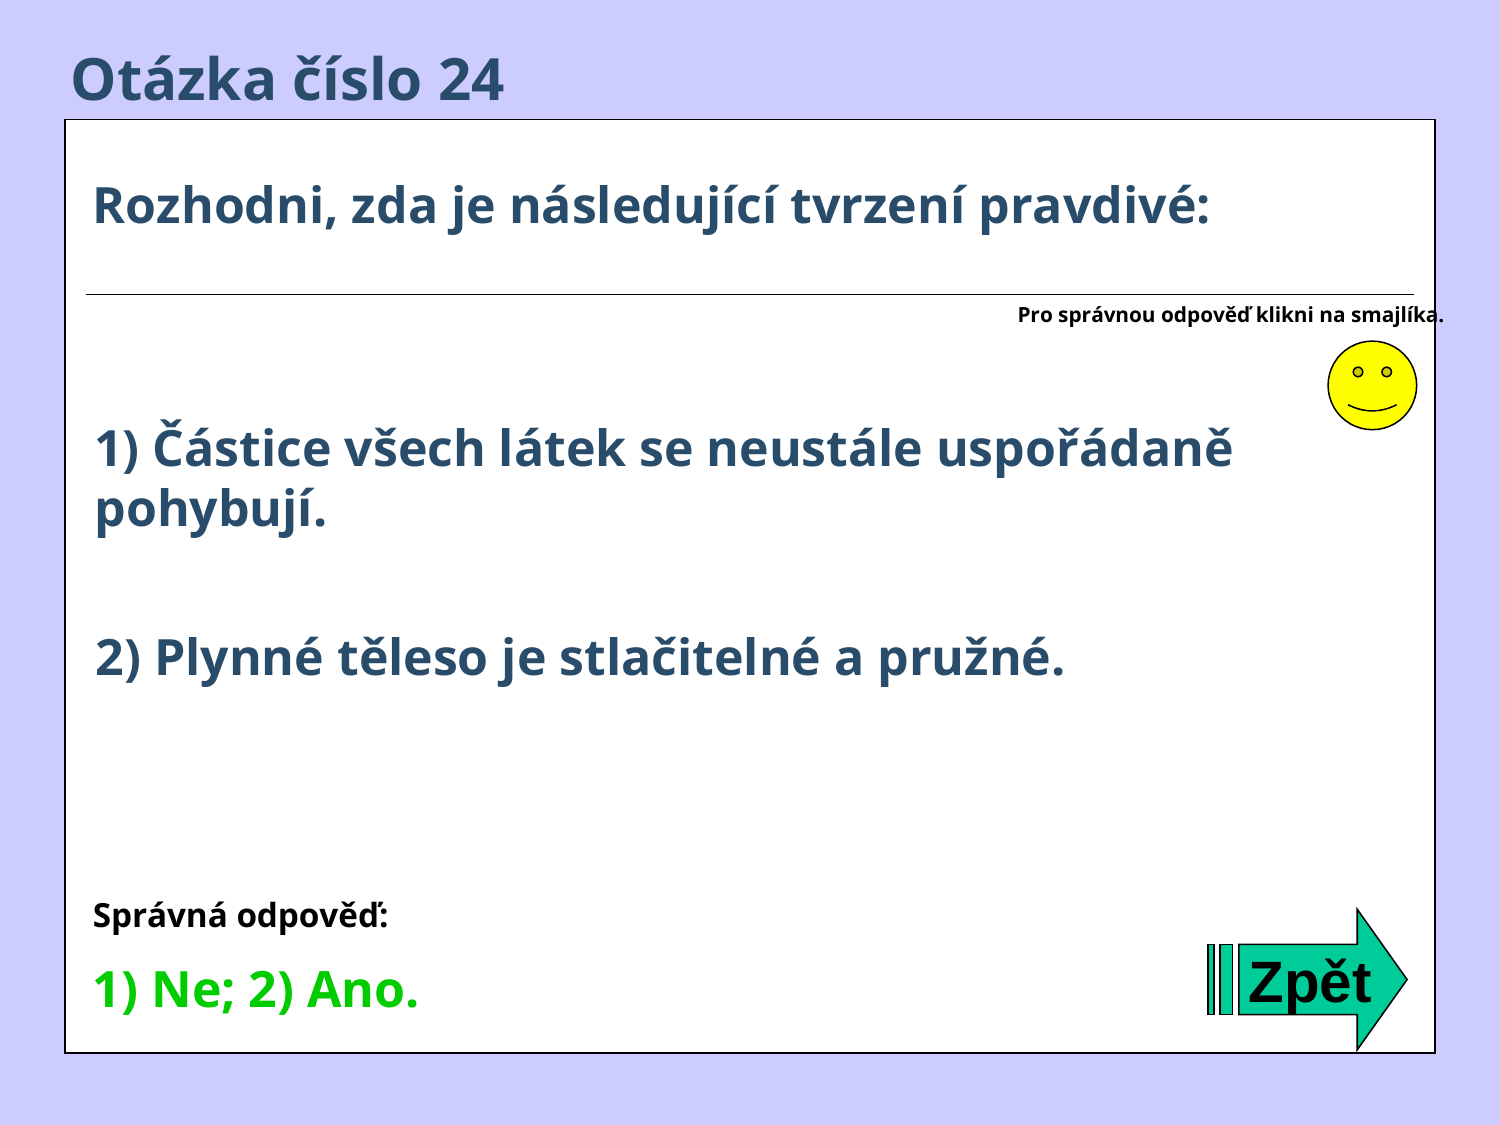

Otázka číslo 24
Rozhodni, zda je následující tvrzení pravdivé:
Pro správnou odpověď klikni na smajlíka.
1) Částice všech látek se neustále uspořádaně pohybují.
2) Plynné těleso je stlačitelné a pružné.
Správná odpověď:
Zpět
1) Ne; 2) Ano.